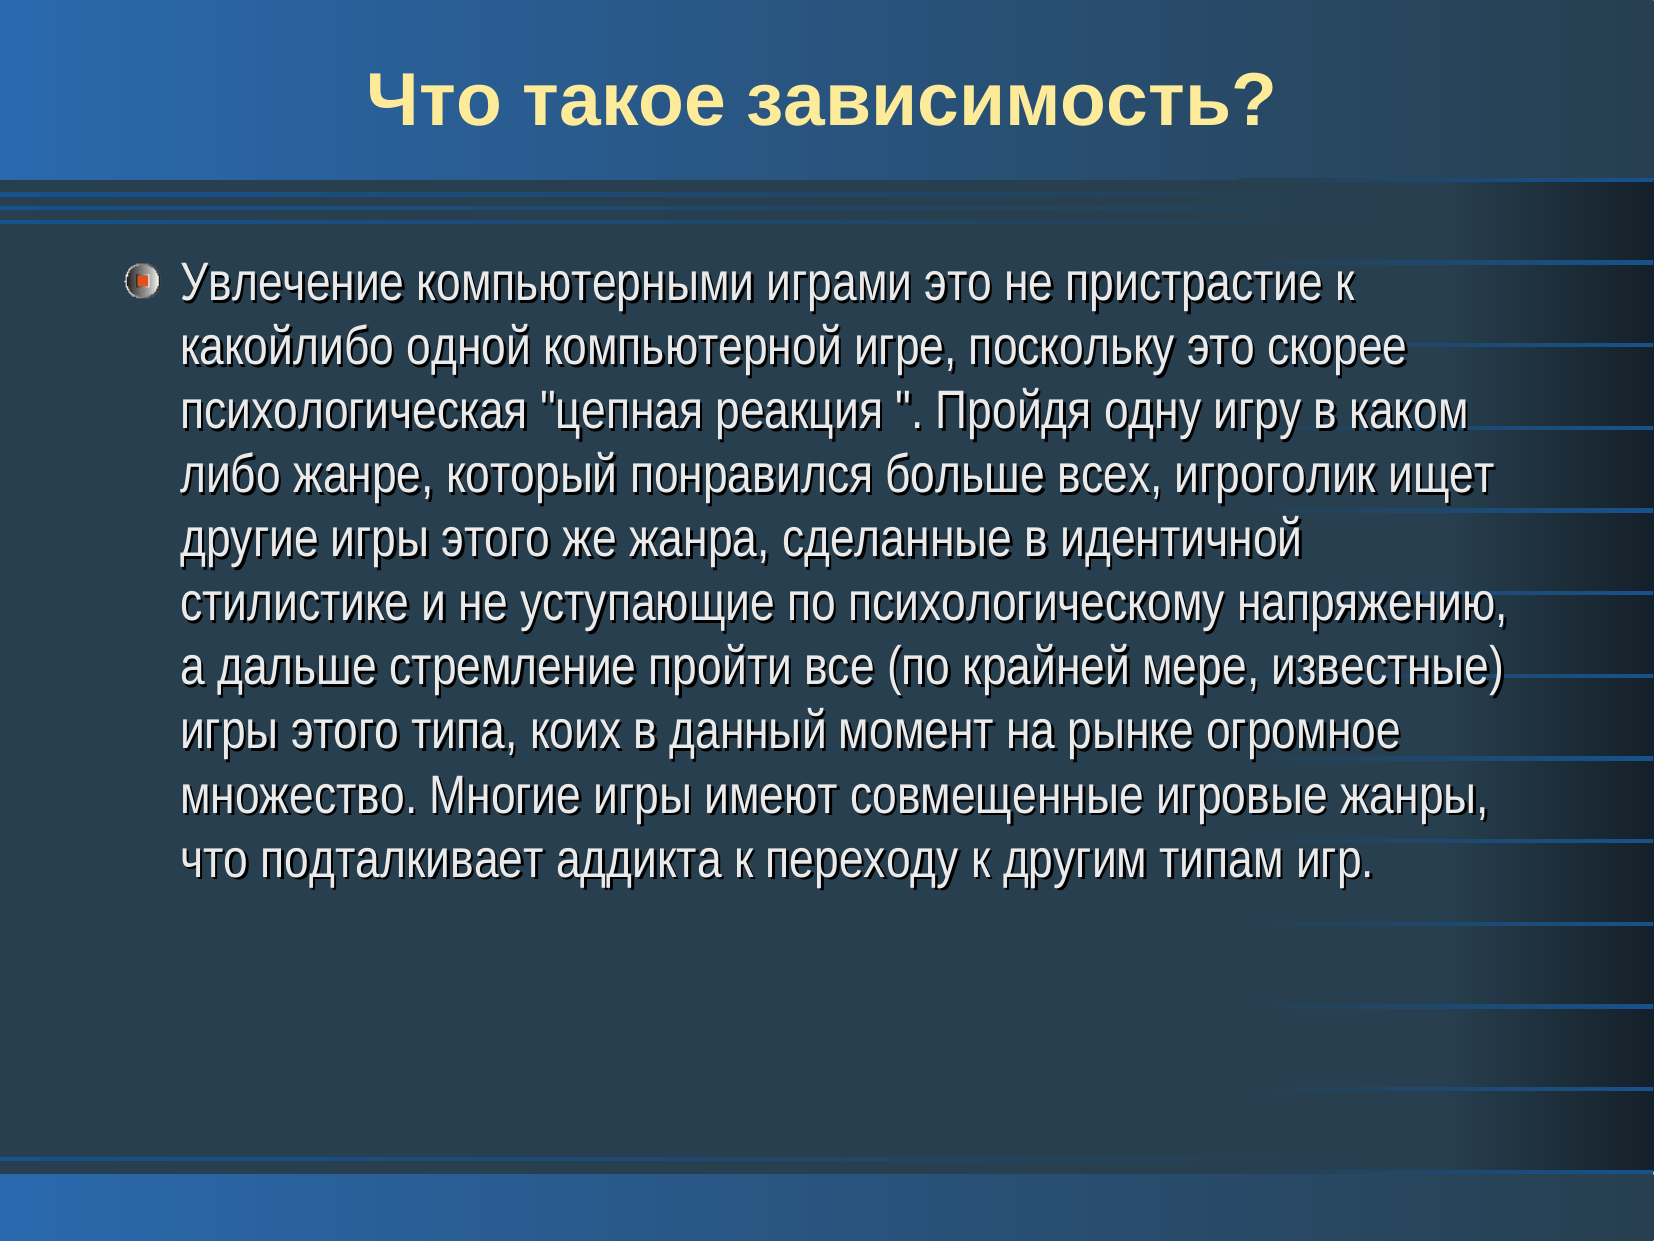

# Что такое зависимость?
Увлечение компьютерными играми это не пристрастие к какойлибо одной компьютерной игре, поскольку это скорее психологическая "цепная реакция ". Пройдя одну игру в каком либо жанре, который понравился больше всех, игроголик ищет другие игры этого же жанра, сделанные в идентичной стилистике и не уступающие по психологическому напряжению, а дальше стремление пройти все (по крайней мере, известные) игры этого типа, коих в данный момент на рынке огромное множество. Многие игры имеют совмещенные игровые жанры, что подталкивает аддикта к переходу к другим типам игр.